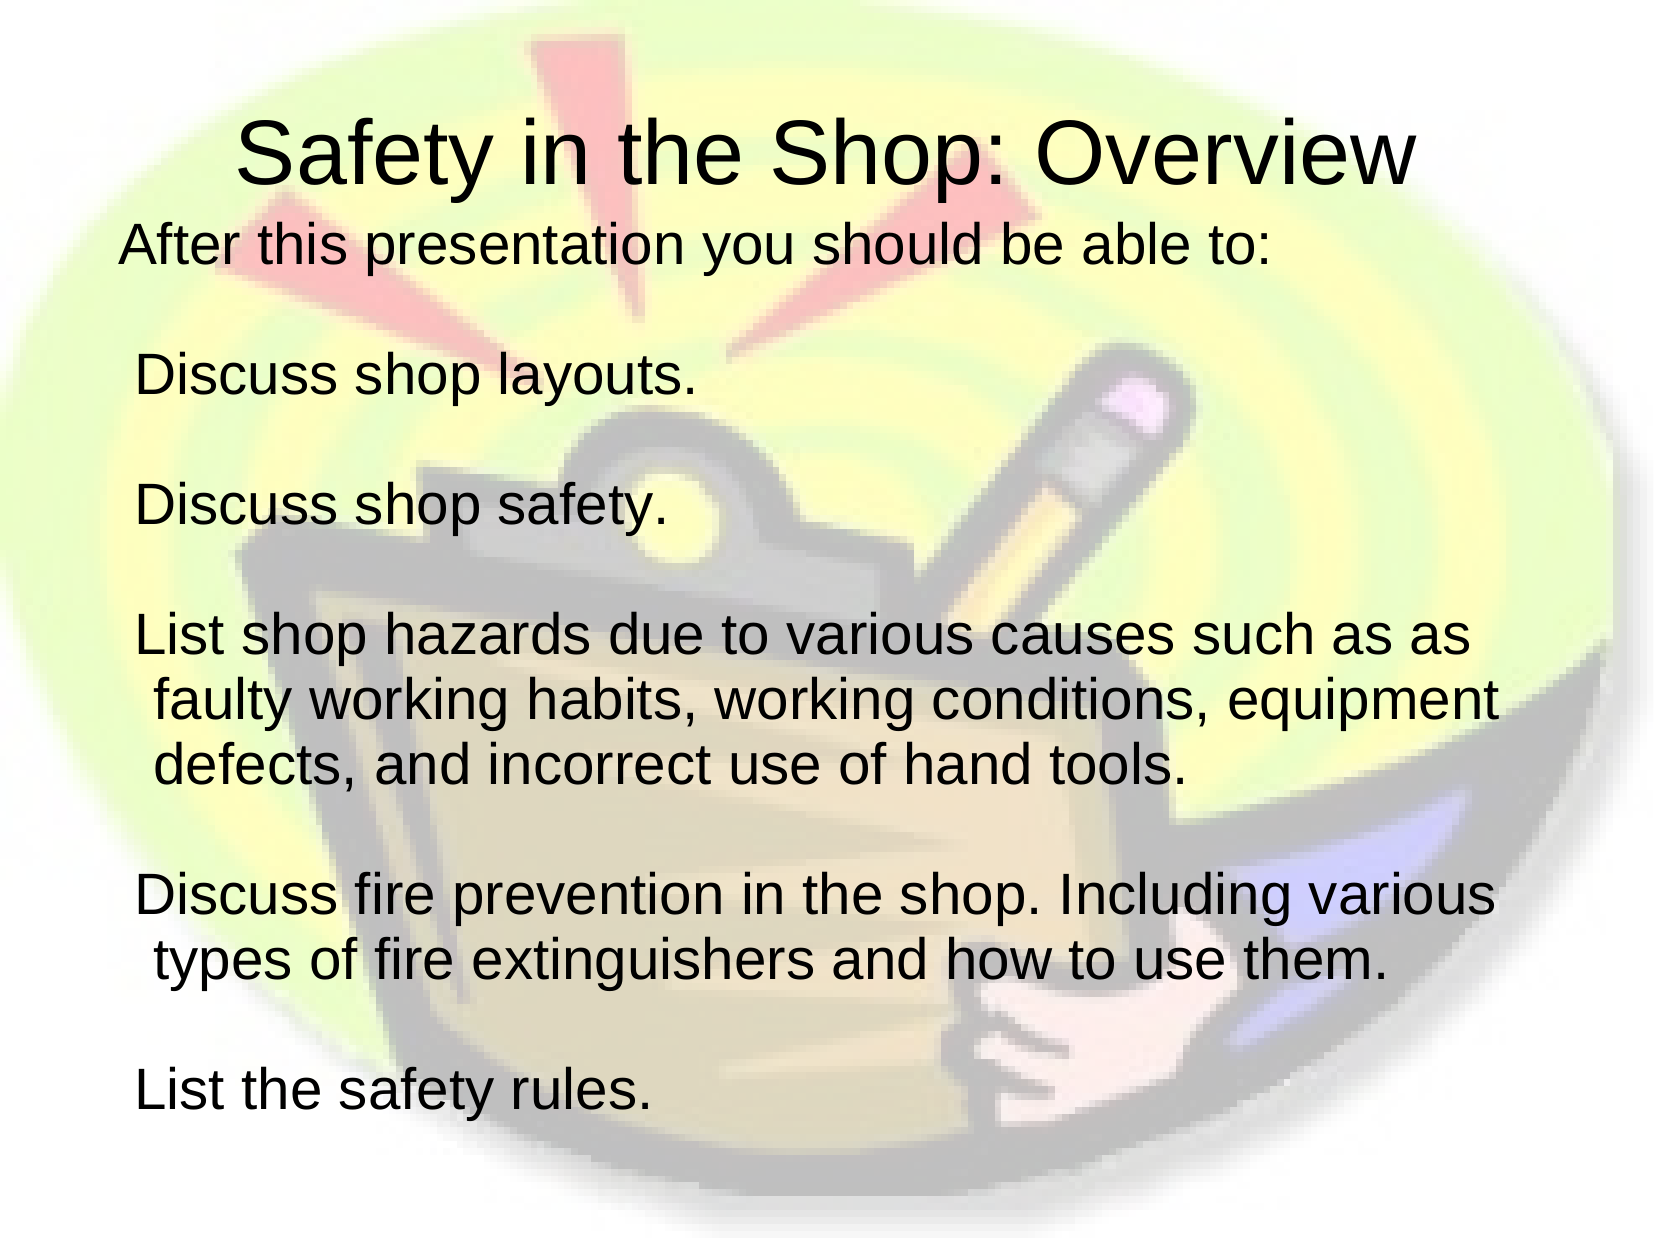

# Safety in the Shop: Overview
After this presentation you should be able to:
 Discuss shop layouts.
 Discuss shop safety.
 List shop hazards due to various causes such as as faulty working habits, working conditions, equipment defects, and incorrect use of hand tools.
 Discuss fire prevention in the shop. Including various types of fire extinguishers and how to use them.
 List the safety rules.